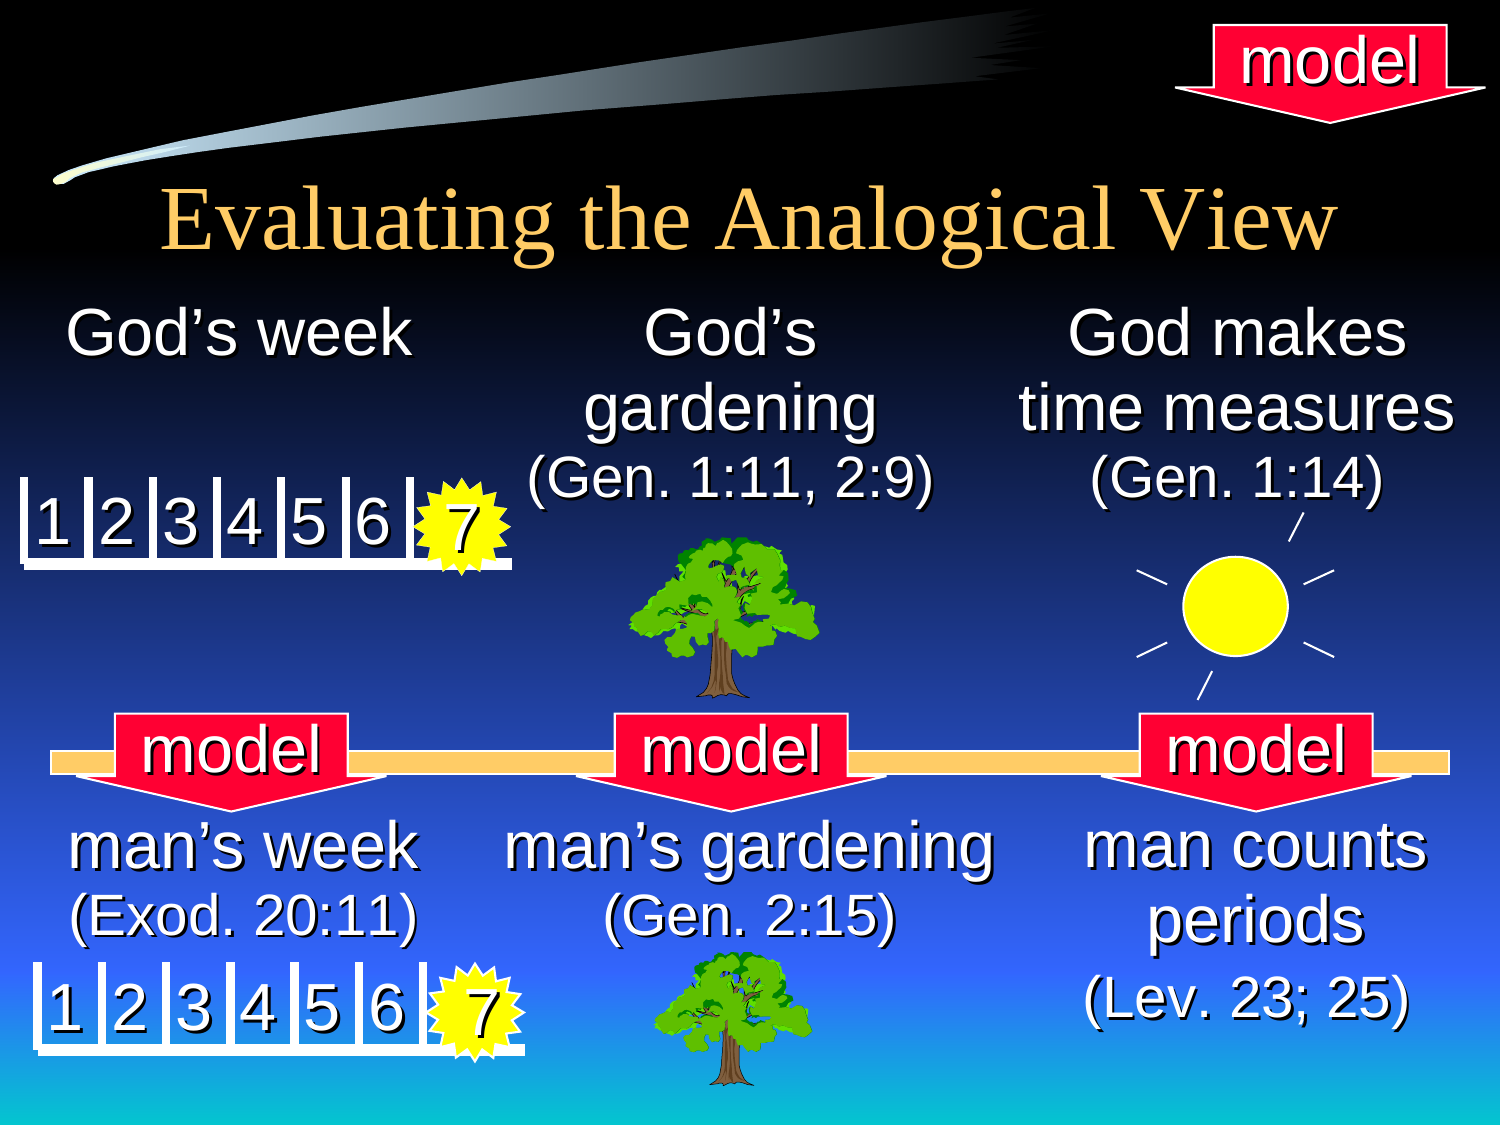

model
# Evaluating the Analogical View
God’s week
God’s gardening (Gen. 1:11, 2:9)
God makes time measures (Gen. 1:14)
model
man’s week (Exod. 20:11)
1
2
3
4
5
6
7
model
man’s gardening (Gen. 2:15)
model
man counts periods (Lev. 23; 25)